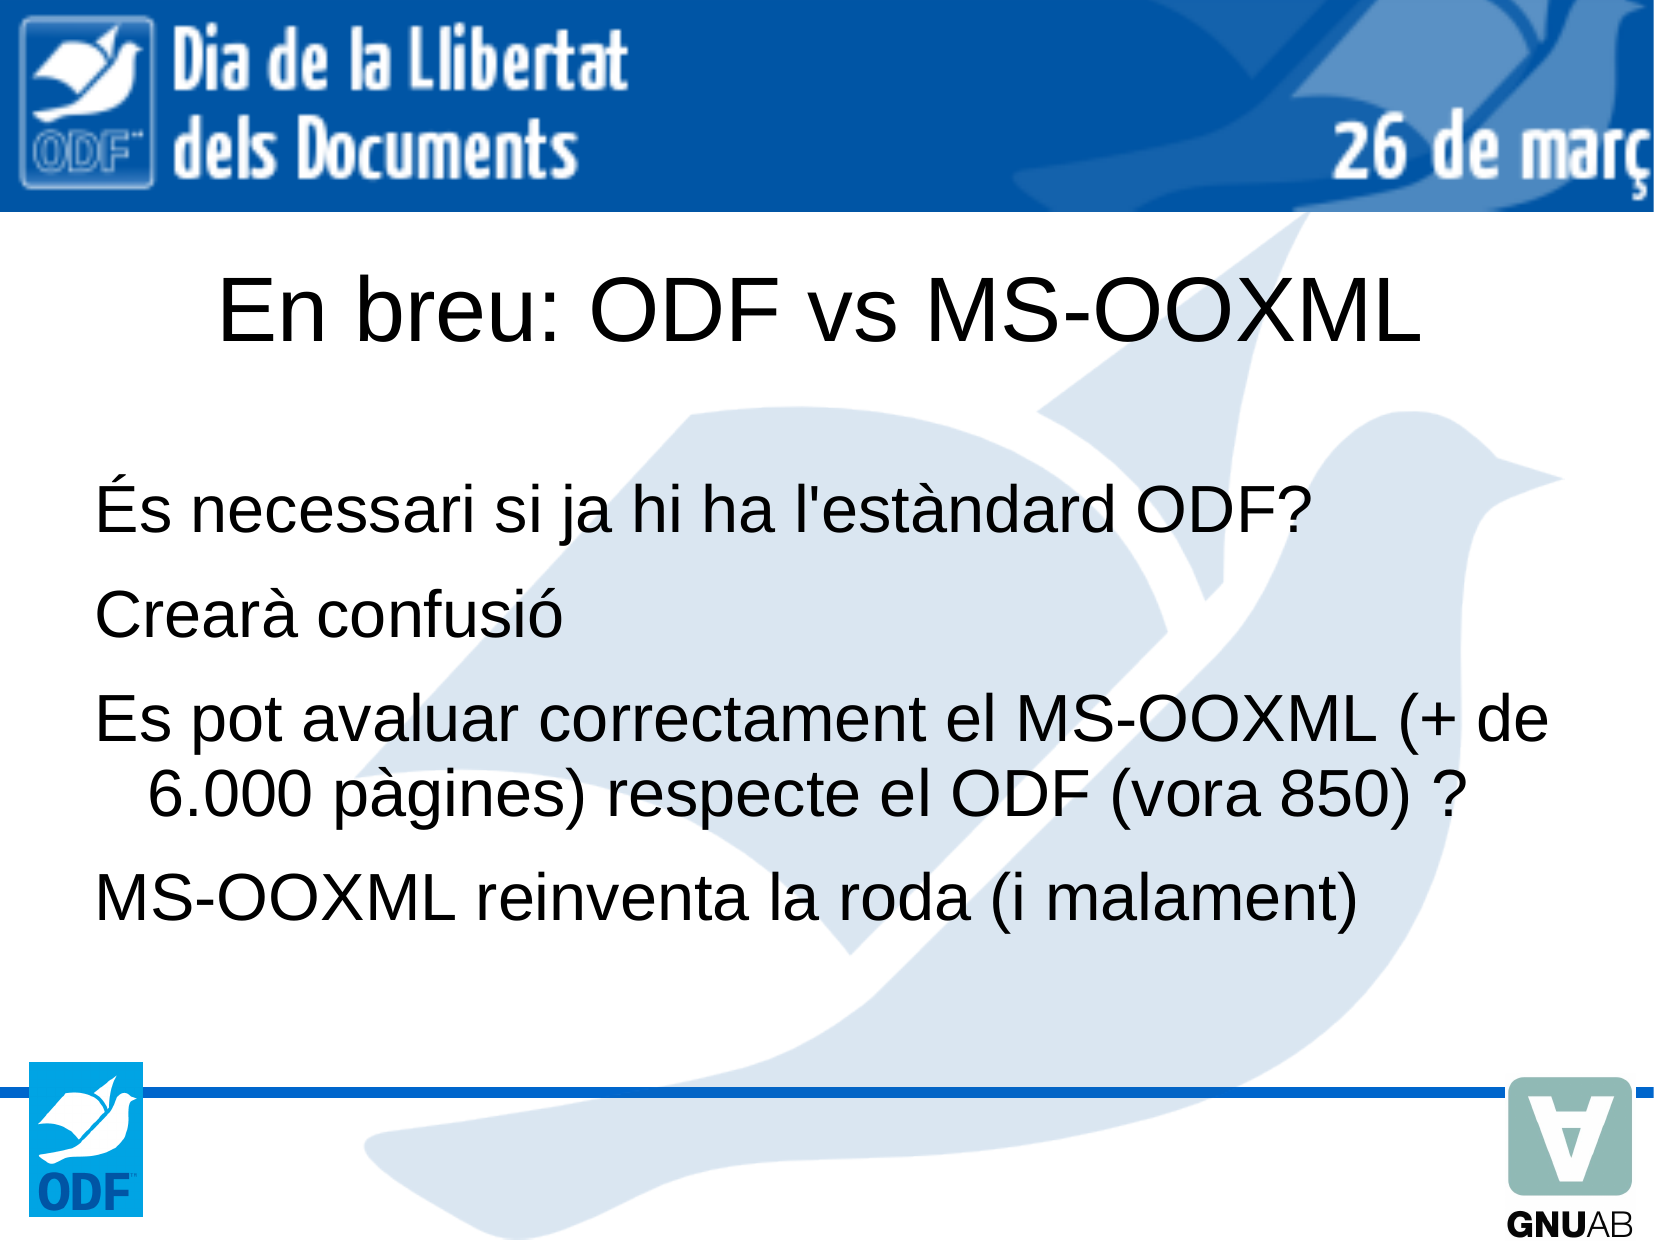

# En breu: ODF vs MS-OOXML
És necessari si ja hi ha l'estàndard ODF?
Crearà confusió
Es pot avaluar correctament el MS-OOXML (+ de 6.000 pàgines) respecte el ODF (vora 850) ?
MS-OOXML reinventa la roda (i malament)